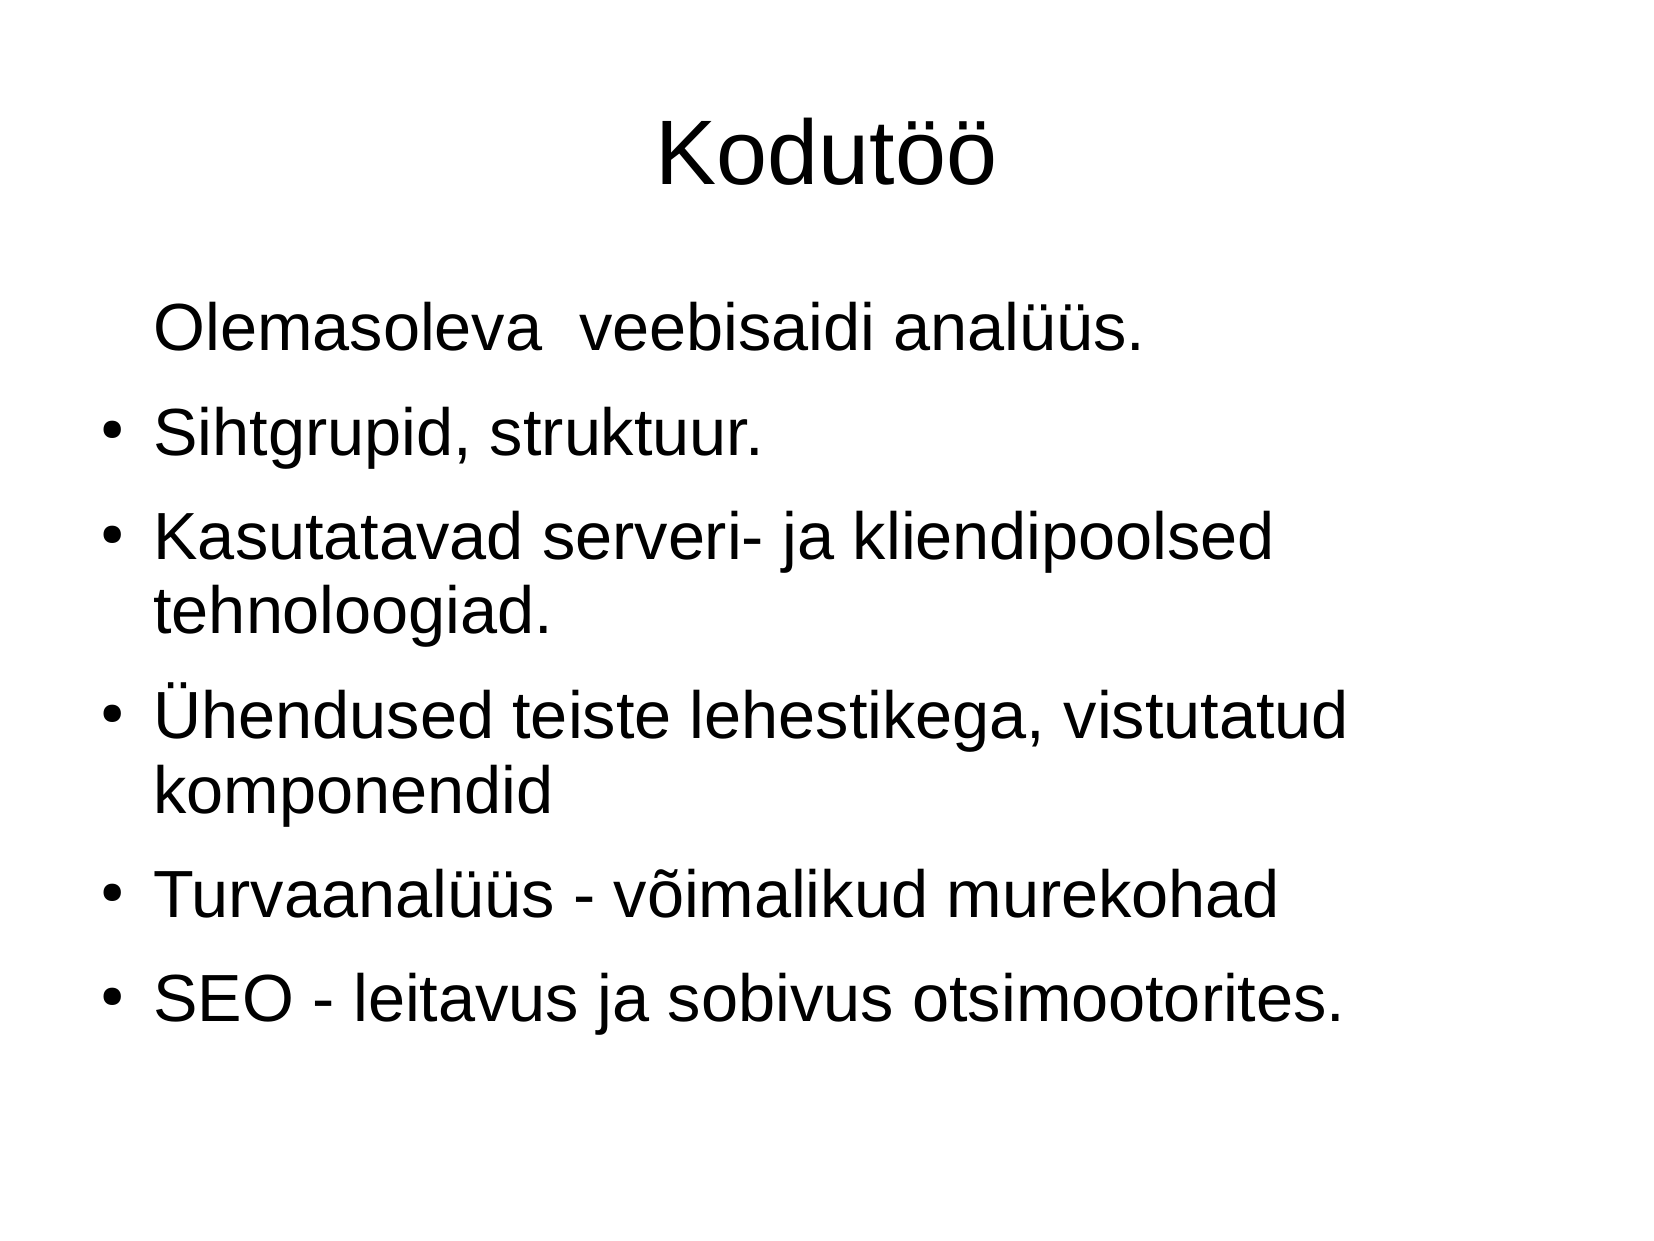

# Kodutöö
Olemasoleva veebisaidi analüüs.
Sihtgrupid, struktuur.
Kasutatavad serveri- ja kliendipoolsed tehnoloogiad.
Ühendused teiste lehestikega, vistutatud komponendid
Turvaanalüüs - võimalikud murekohad
SEO - leitavus ja sobivus otsimootorites.